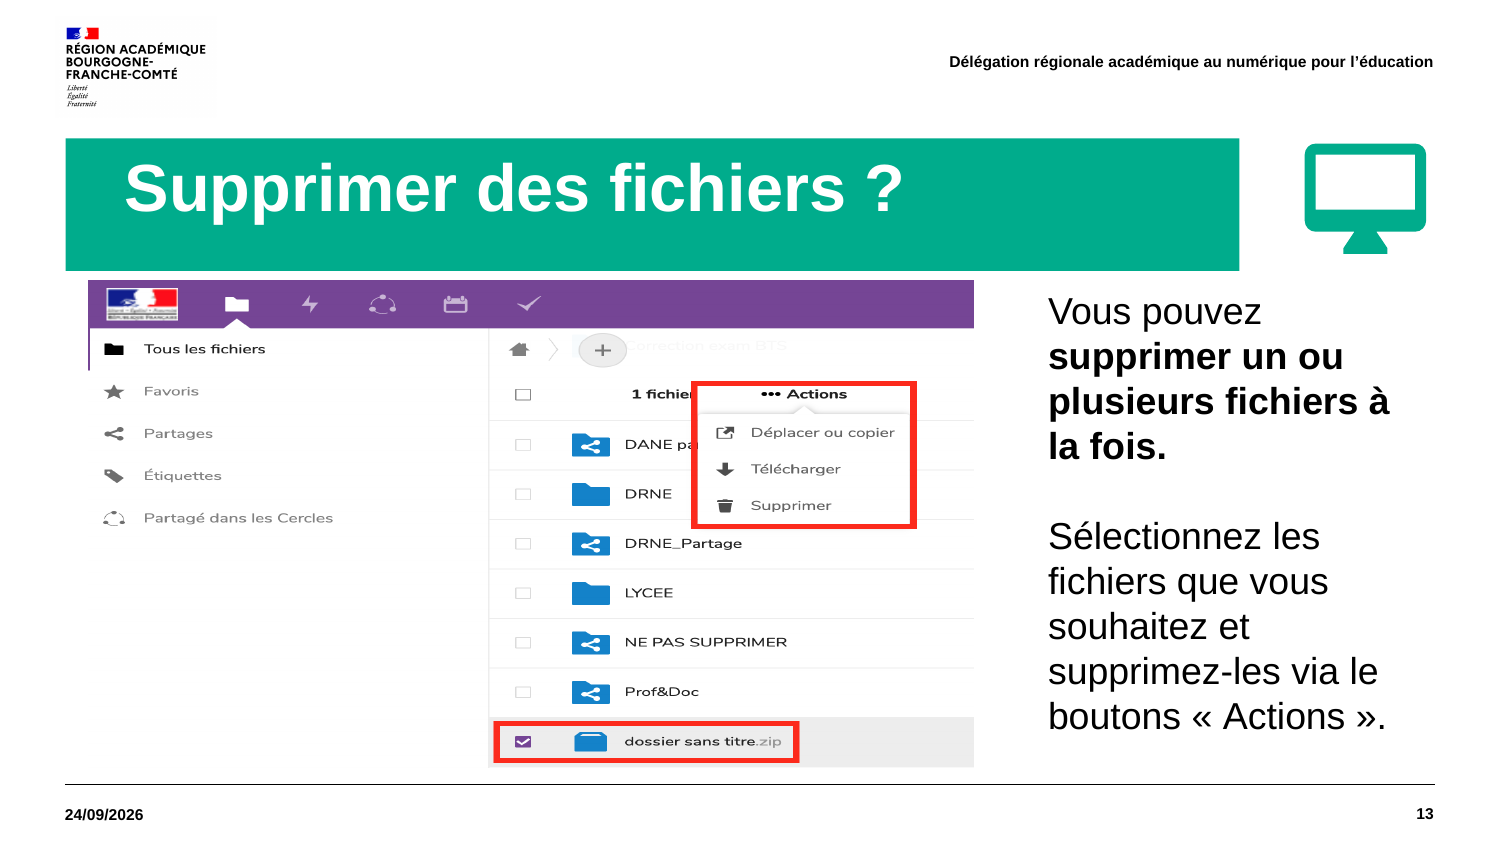

Délégation régionale académique au numérique pour l’éducation
Supprimer des fichiers ?
Vous pouvez supprimer un ou plusieurs fichiers à la fois.
Sélectionnez les fichiers que vous souhaitez et
supprimez-les via le boutons « Actions ».